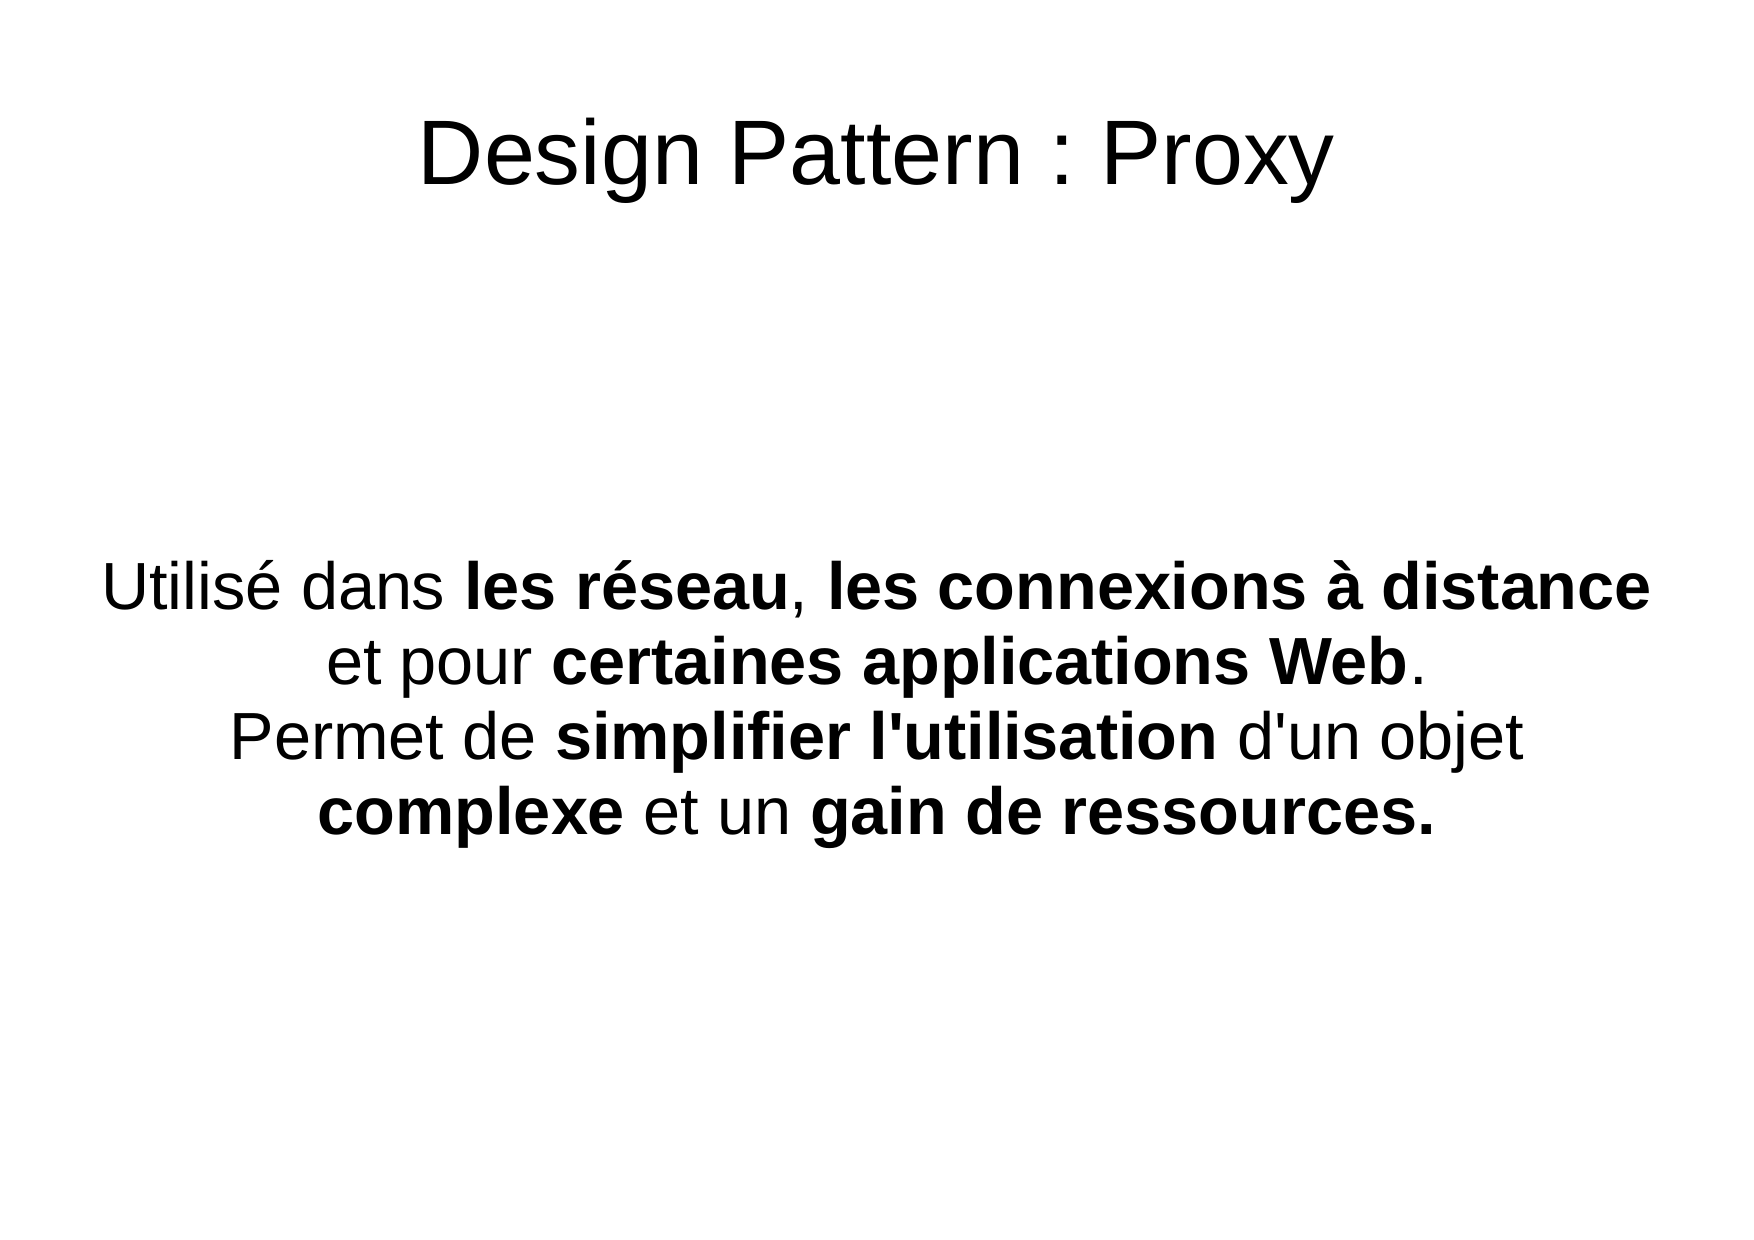

# Design Pattern : Proxy
Utilisé dans les réseau, les connexions à distance et pour certaines applications Web.
Permet de simplifier l'utilisation d'un objet complexe et un gain de ressources.